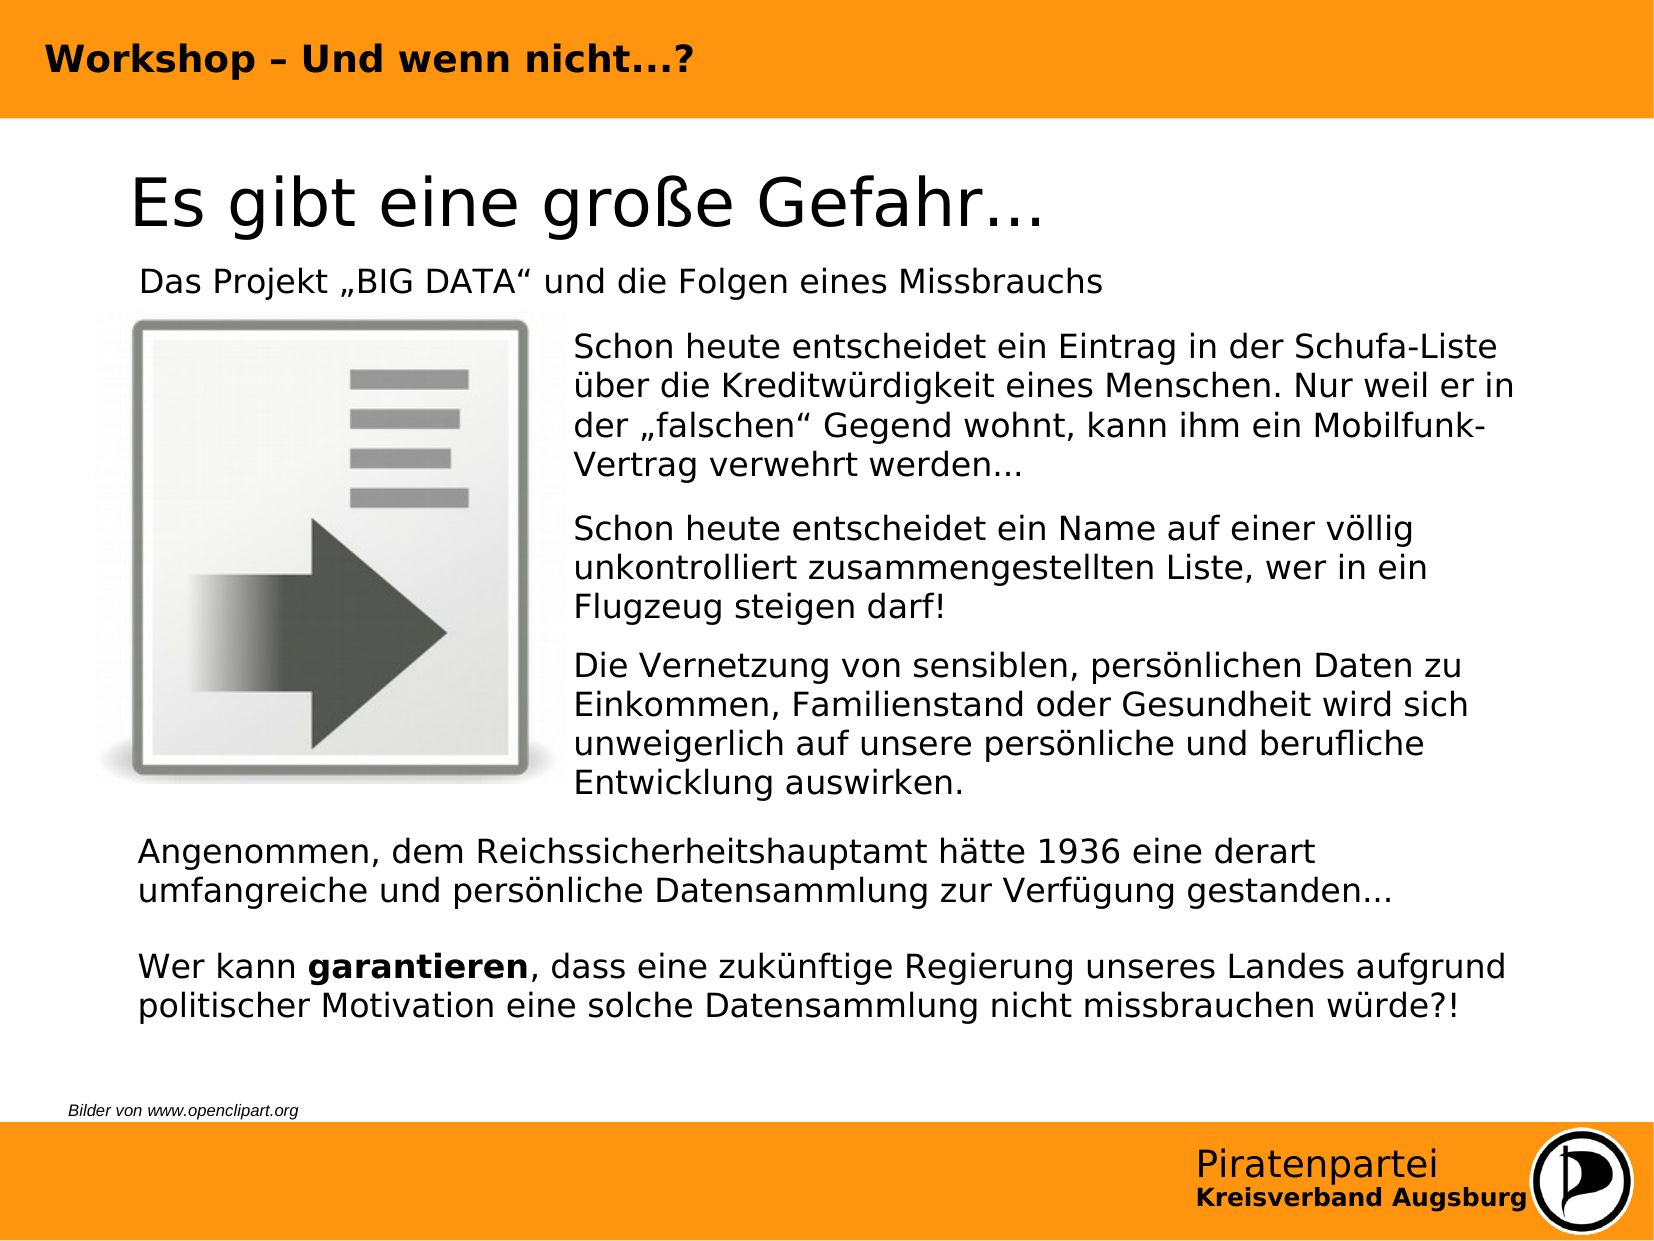

Workshop – Und wenn nicht...?
Es gibt eine große Gefahr...
Das Projekt „BIG DATA“ und die Folgen eines Missbrauchs
Schon heute entscheidet ein Eintrag in der Schufa-Liste über die Kreditwürdigkeit eines Menschen. Nur weil er in der „falschen“ Gegend wohnt, kann ihm ein Mobilfunk-Vertrag verwehrt werden...
Schon heute entscheidet ein Name auf einer völlig unkontrolliert zusammengestellten Liste, wer in ein Flugzeug steigen darf!
Die Vernetzung von sensiblen, persönlichen Daten zu Einkommen, Familienstand oder Gesundheit wird sich unweigerlich auf unsere persönliche und berufliche Entwicklung auswirken.
Angenommen, dem Reichssicherheitshauptamt hätte 1936 eine derart umfangreiche und persönliche Datensammlung zur Verfügung gestanden...
Wer kann garantieren, dass eine zukünftige Regierung unseres Landes aufgrund politischer Motivation eine solche Datensammlung nicht missbrauchen würde?!
Bilder von www.openclipart.org